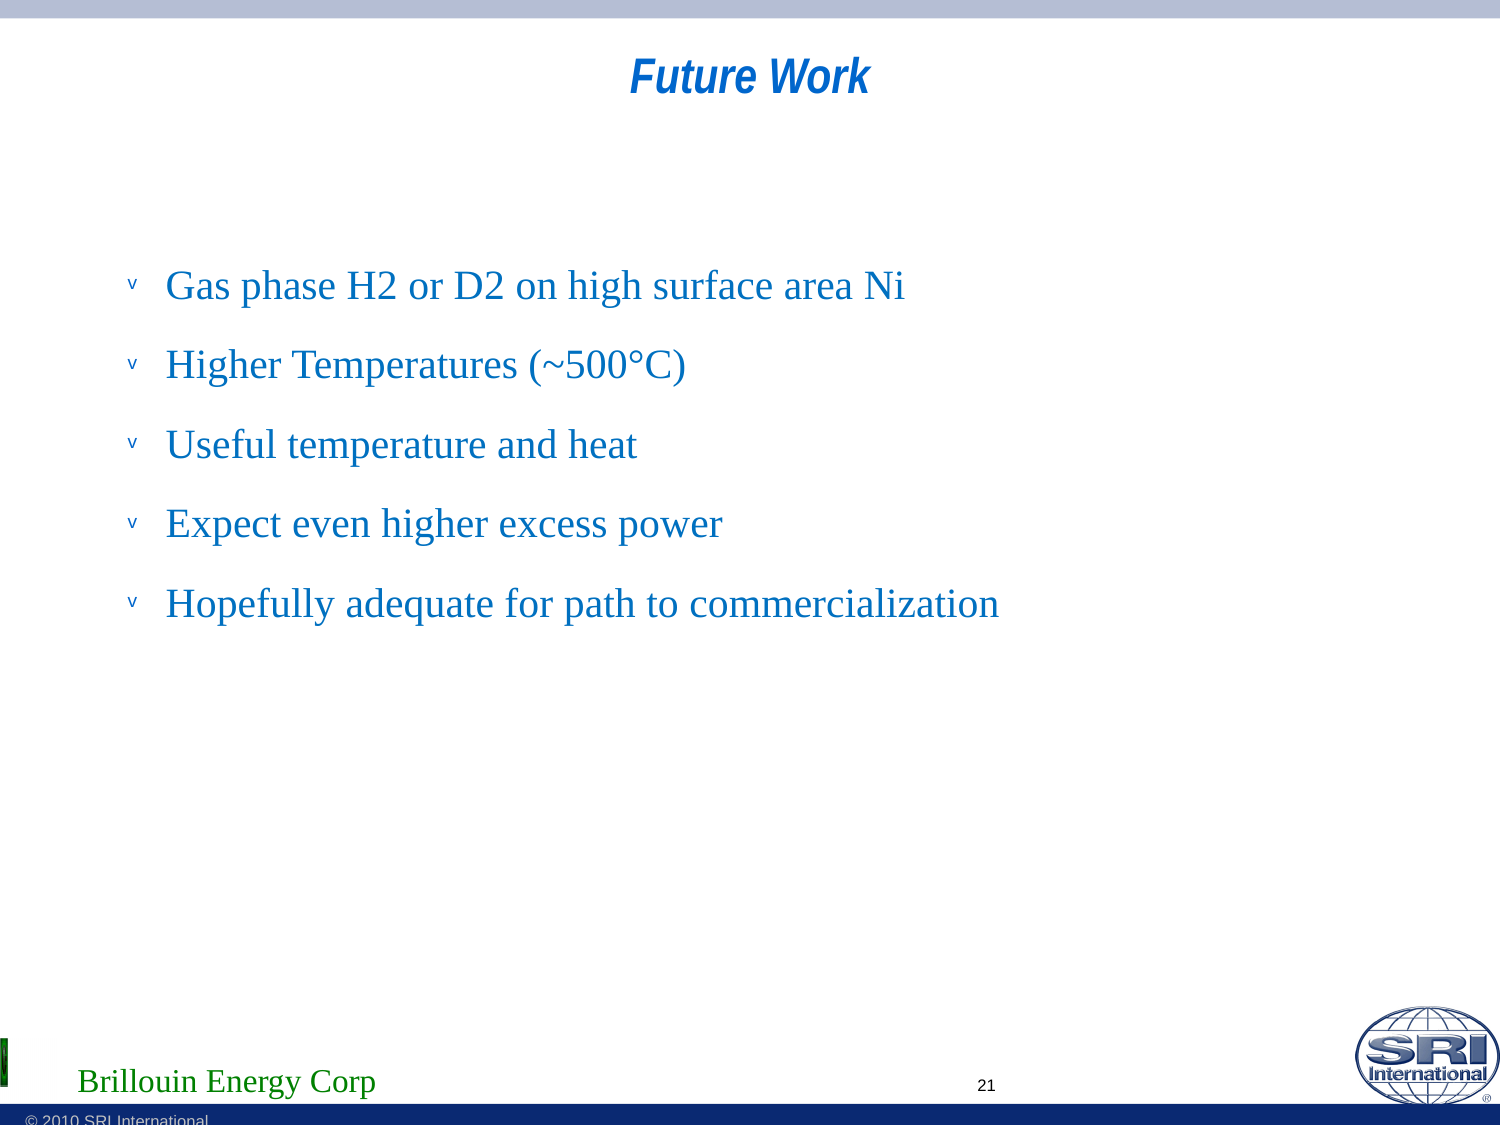

# Future Work
 Gas phase H2 or D2 on high surface area Ni
 Higher Temperatures (~500°C)
 Useful temperature and heat
 Expect even higher excess power
 Hopefully adequate for path to commercialization